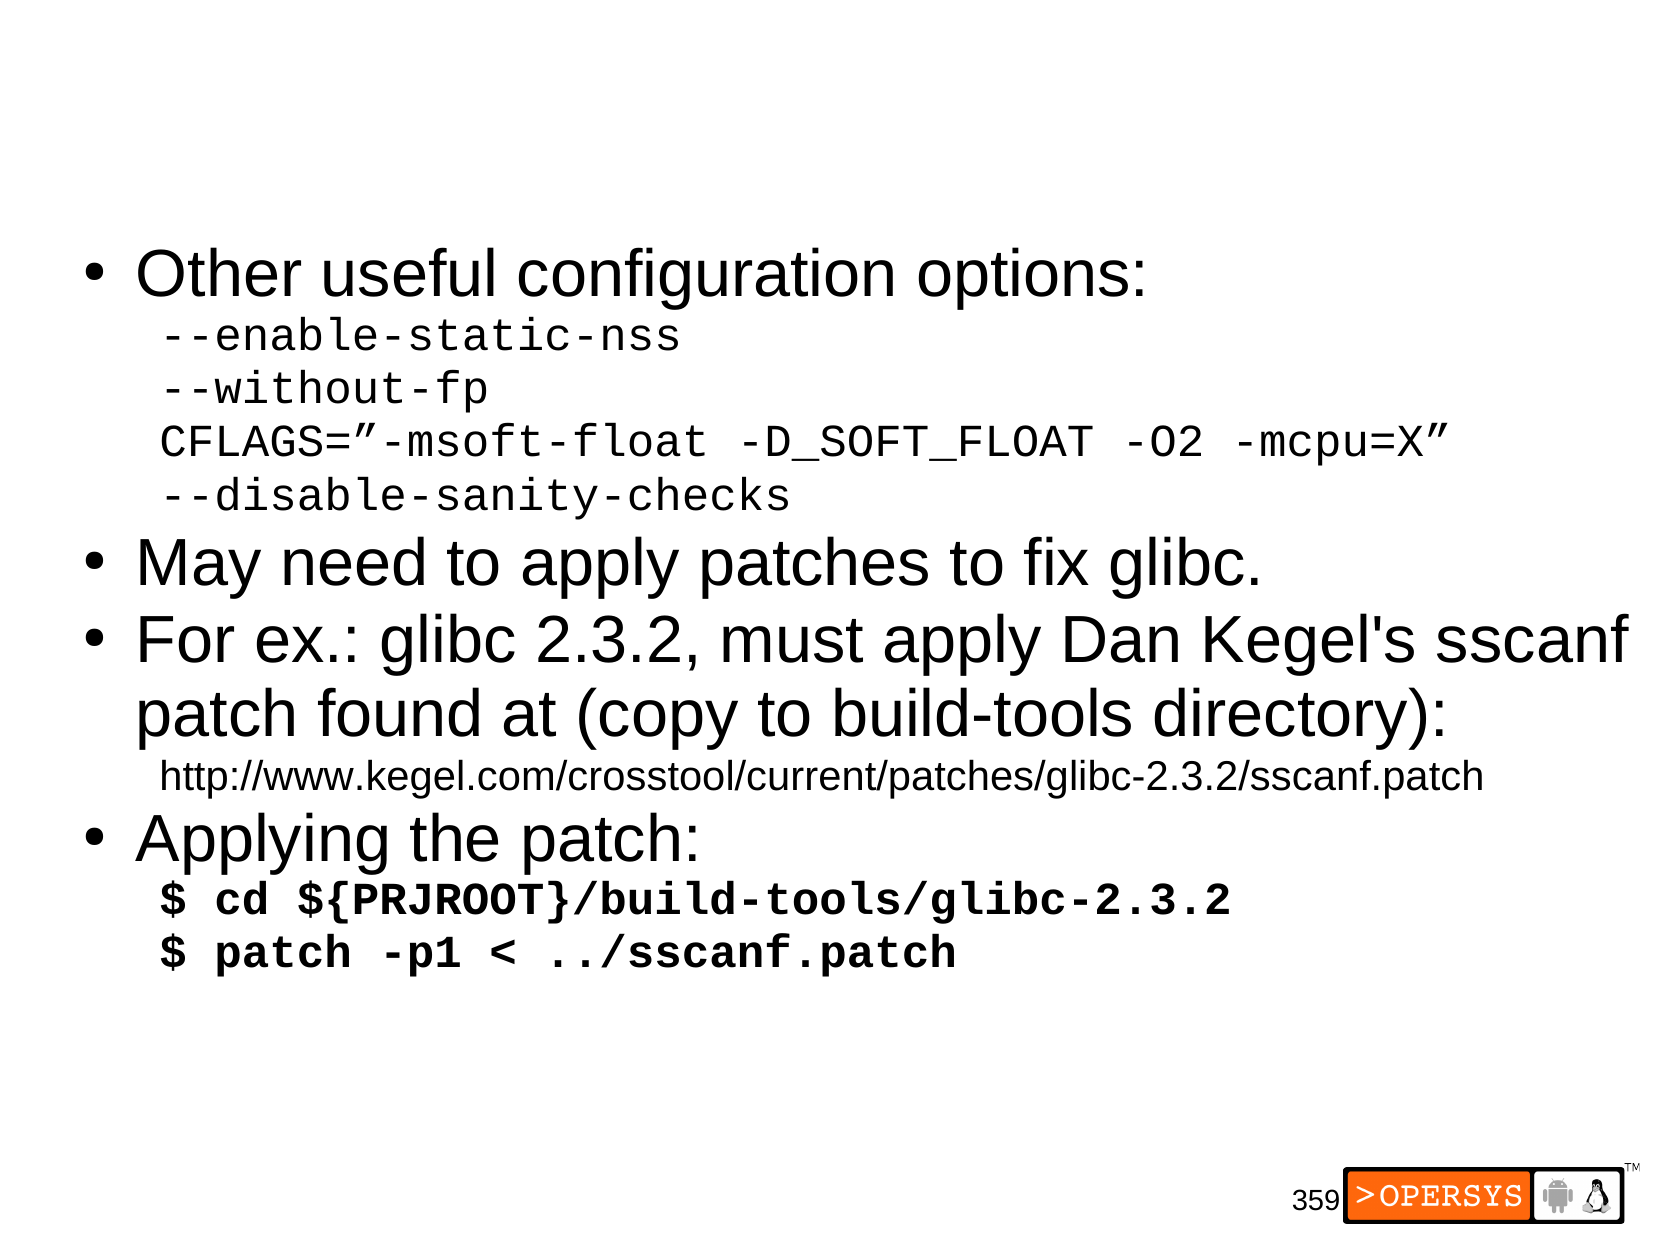

# Other useful configuration options:
--enable-static-nss
--without-fp
CFLAGS=”-msoft-float -D_SOFT_FLOAT -O2 -mcpu=X”
--disable-sanity-checks
May need to apply patches to fix glibc.
For ex.: glibc 2.3.2, must apply Dan Kegel's sscanf patch found at (copy to build-tools directory):
http://www.kegel.com/crosstool/current/patches/glibc-2.3.2/sscanf.patch
Applying the patch:
$ cd ${PRJROOT}/build-tools/glibc-2.3.2
$ patch -p1 < ../sscanf.patch